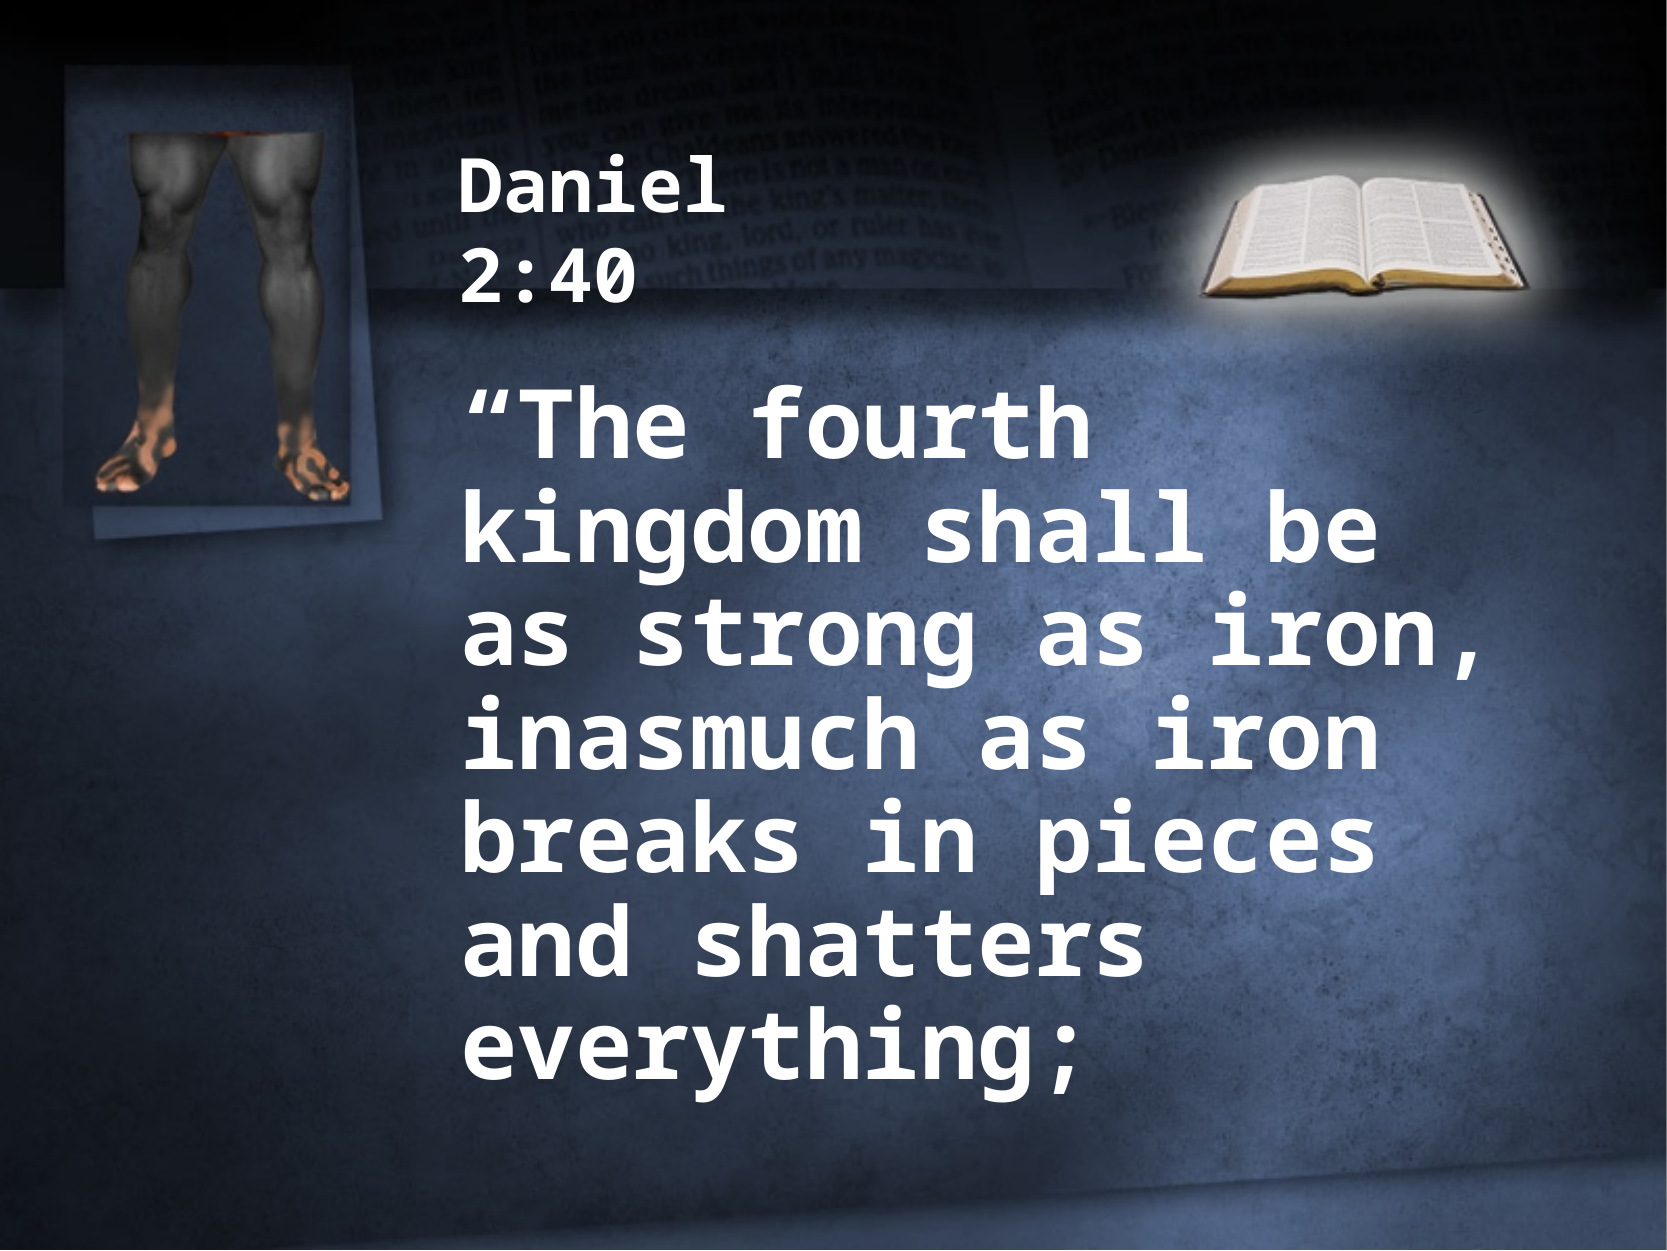

Daniel 2:40
“The fourth kingdom shall be as strong as iron, inasmuch as iron breaks in pieces and shatters everything;